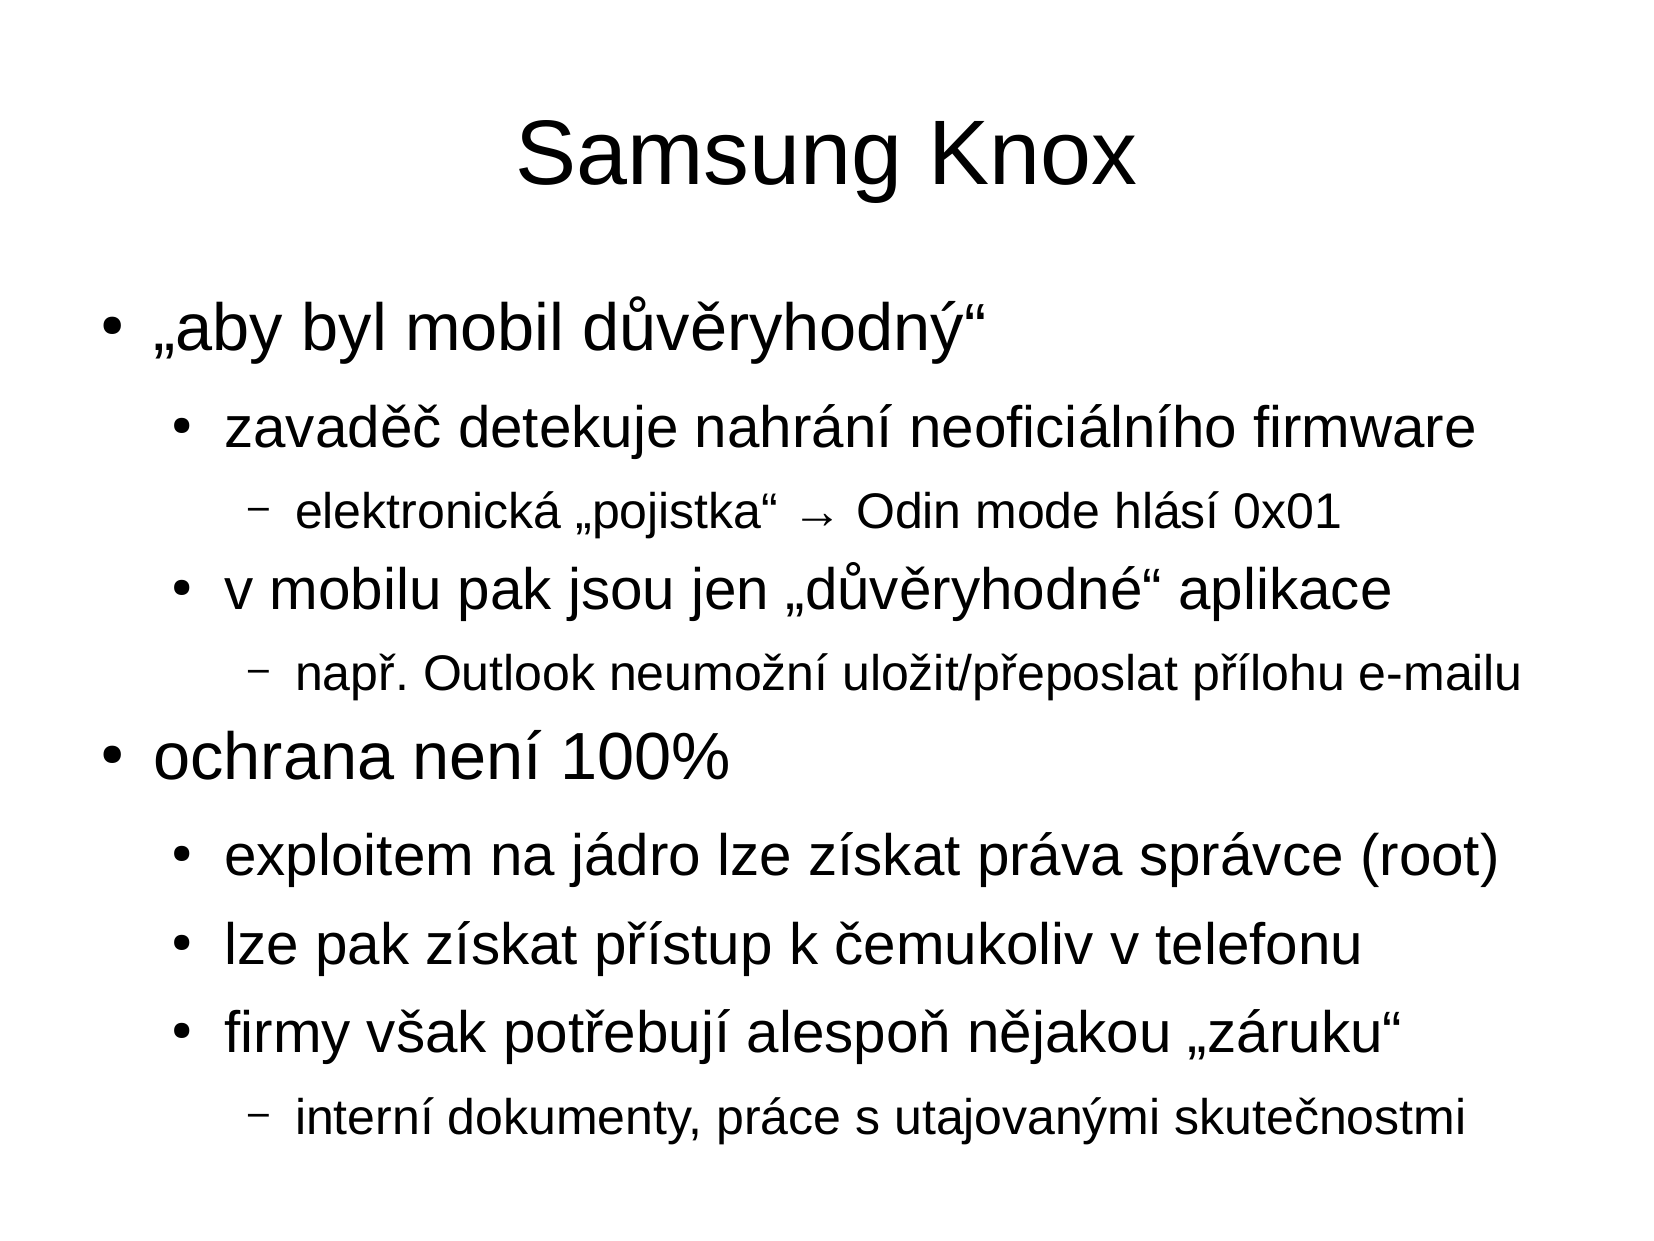

# Samsung Knox
„aby byl mobil důvěryhodný“
zavaděč detekuje nahrání neoficiálního firmware
elektronická „pojistka“ → Odin mode hlásí 0x01
v mobilu pak jsou jen „důvěryhodné“ aplikace
např. Outlook neumožní uložit/přeposlat přílohu e-mailu
ochrana není 100%
exploitem na jádro lze získat práva správce (root)
lze pak získat přístup k čemukoliv v telefonu
firmy však potřebují alespoň nějakou „záruku“
interní dokumenty, práce s utajovanými skutečnostmi